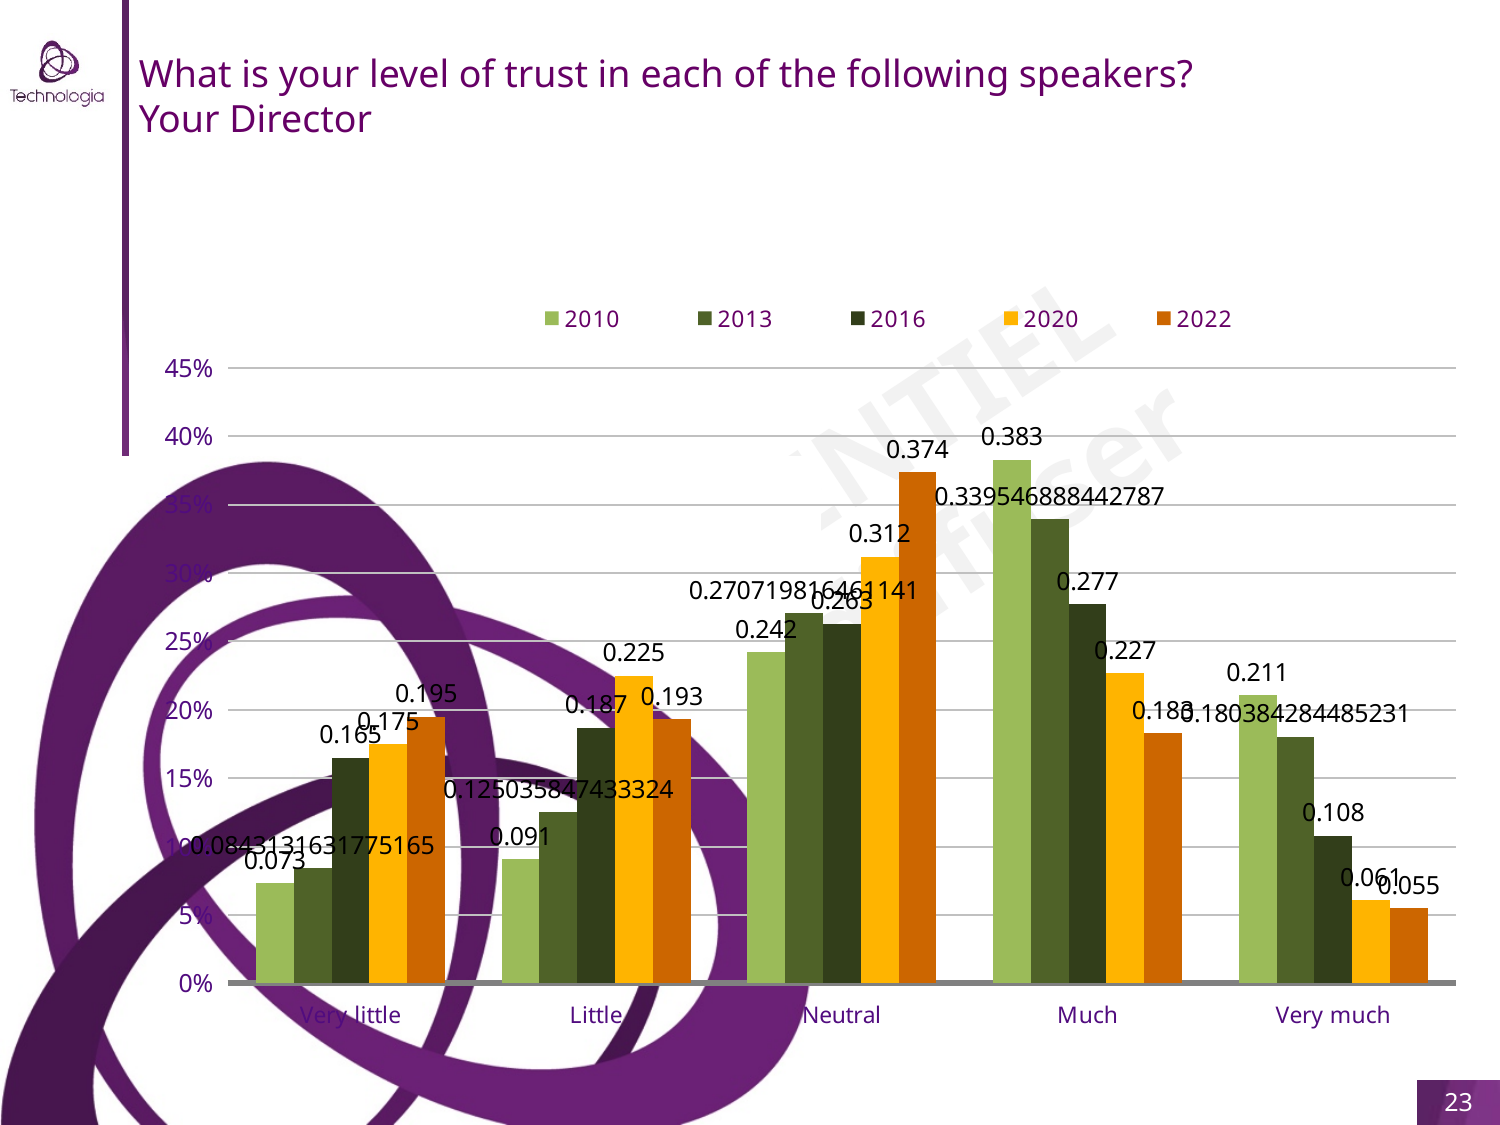

# What is your level of trust in each of the following speakers? Your Director
### Chart
| Category | 2010 | 2013 | 2016 | 2020 | 2022 |
|---|---|---|---|---|---|
| Very little | 0.073 | 0.0843131631775165 | 0.165 | 0.175 | 0.195 |
| Little | 0.091 | 0.125035847433324 | 0.187 | 0.225 | 0.193 |
| Neutral | 0.242 | 0.270719816461141 | 0.263 | 0.312 | 0.374 |
| Much | 0.383 | 0.339546888442787 | 0.277 | 0.227 | 0.183 |
| Very much | 0.211 | 0.180384284485231 | 0.108 | 0.061 | 0.055 |